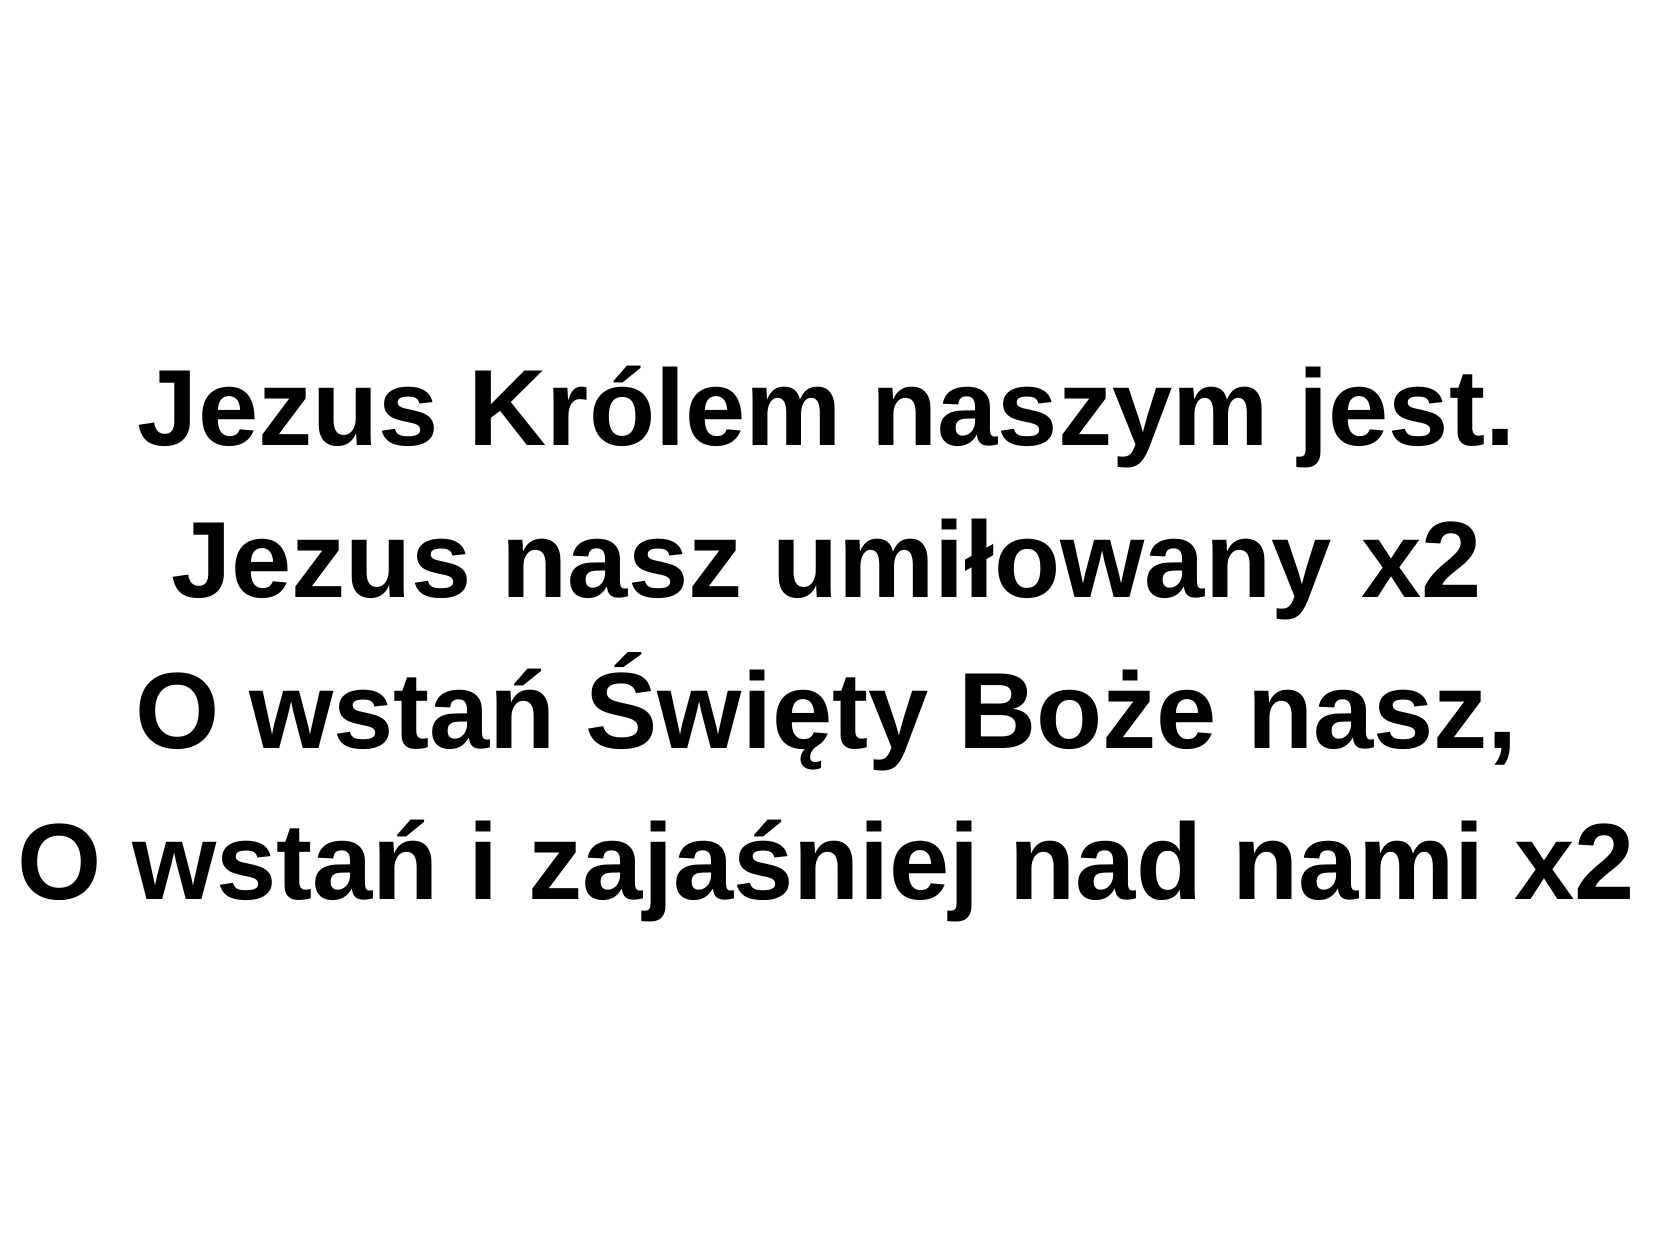

# Jezus Królem naszym jest.
Jezus nasz umiłowany x2
O wstań Święty Boże nasz,
O wstań i zajaśniej nad nami x2